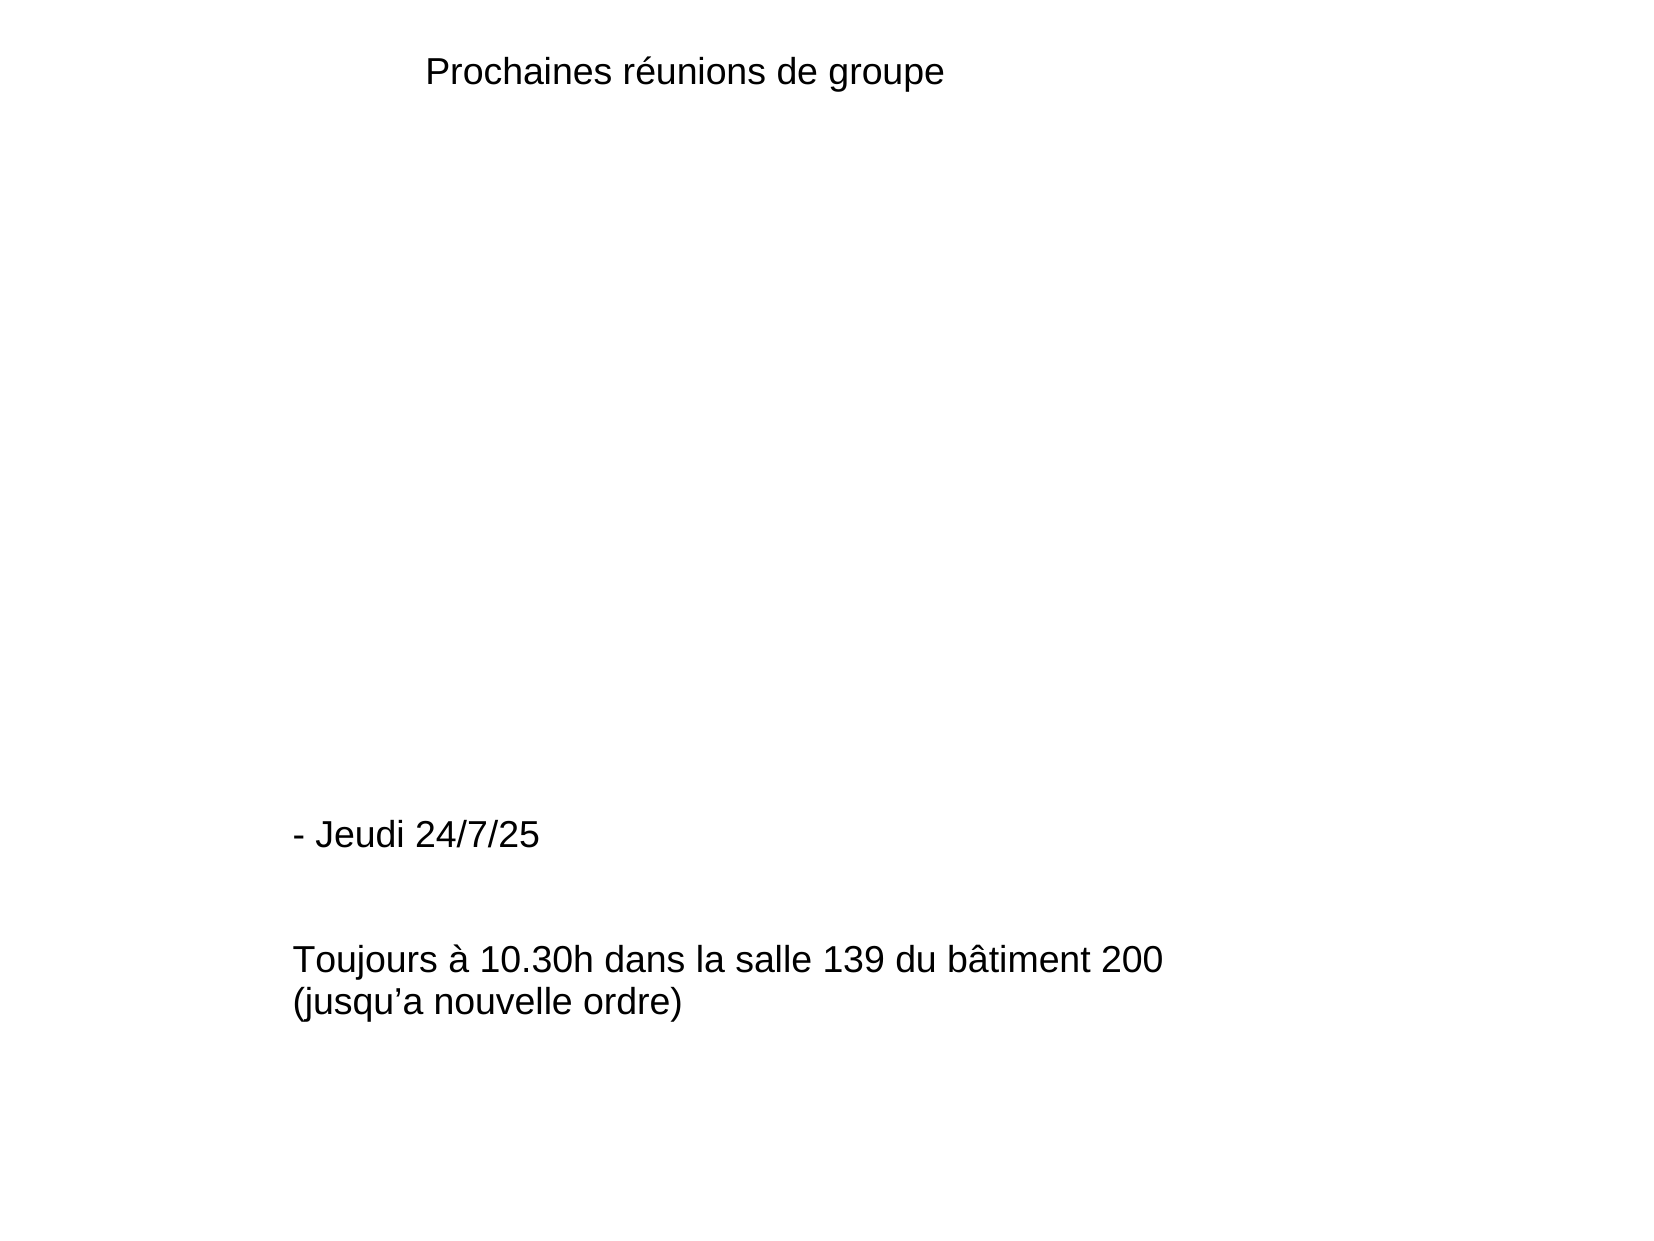

Prochaines réunions de groupe
- Jeudi 24/7/25
Toujours à 10.30h dans la salle 139 du bâtiment 200
(jusqu’a nouvelle ordre)